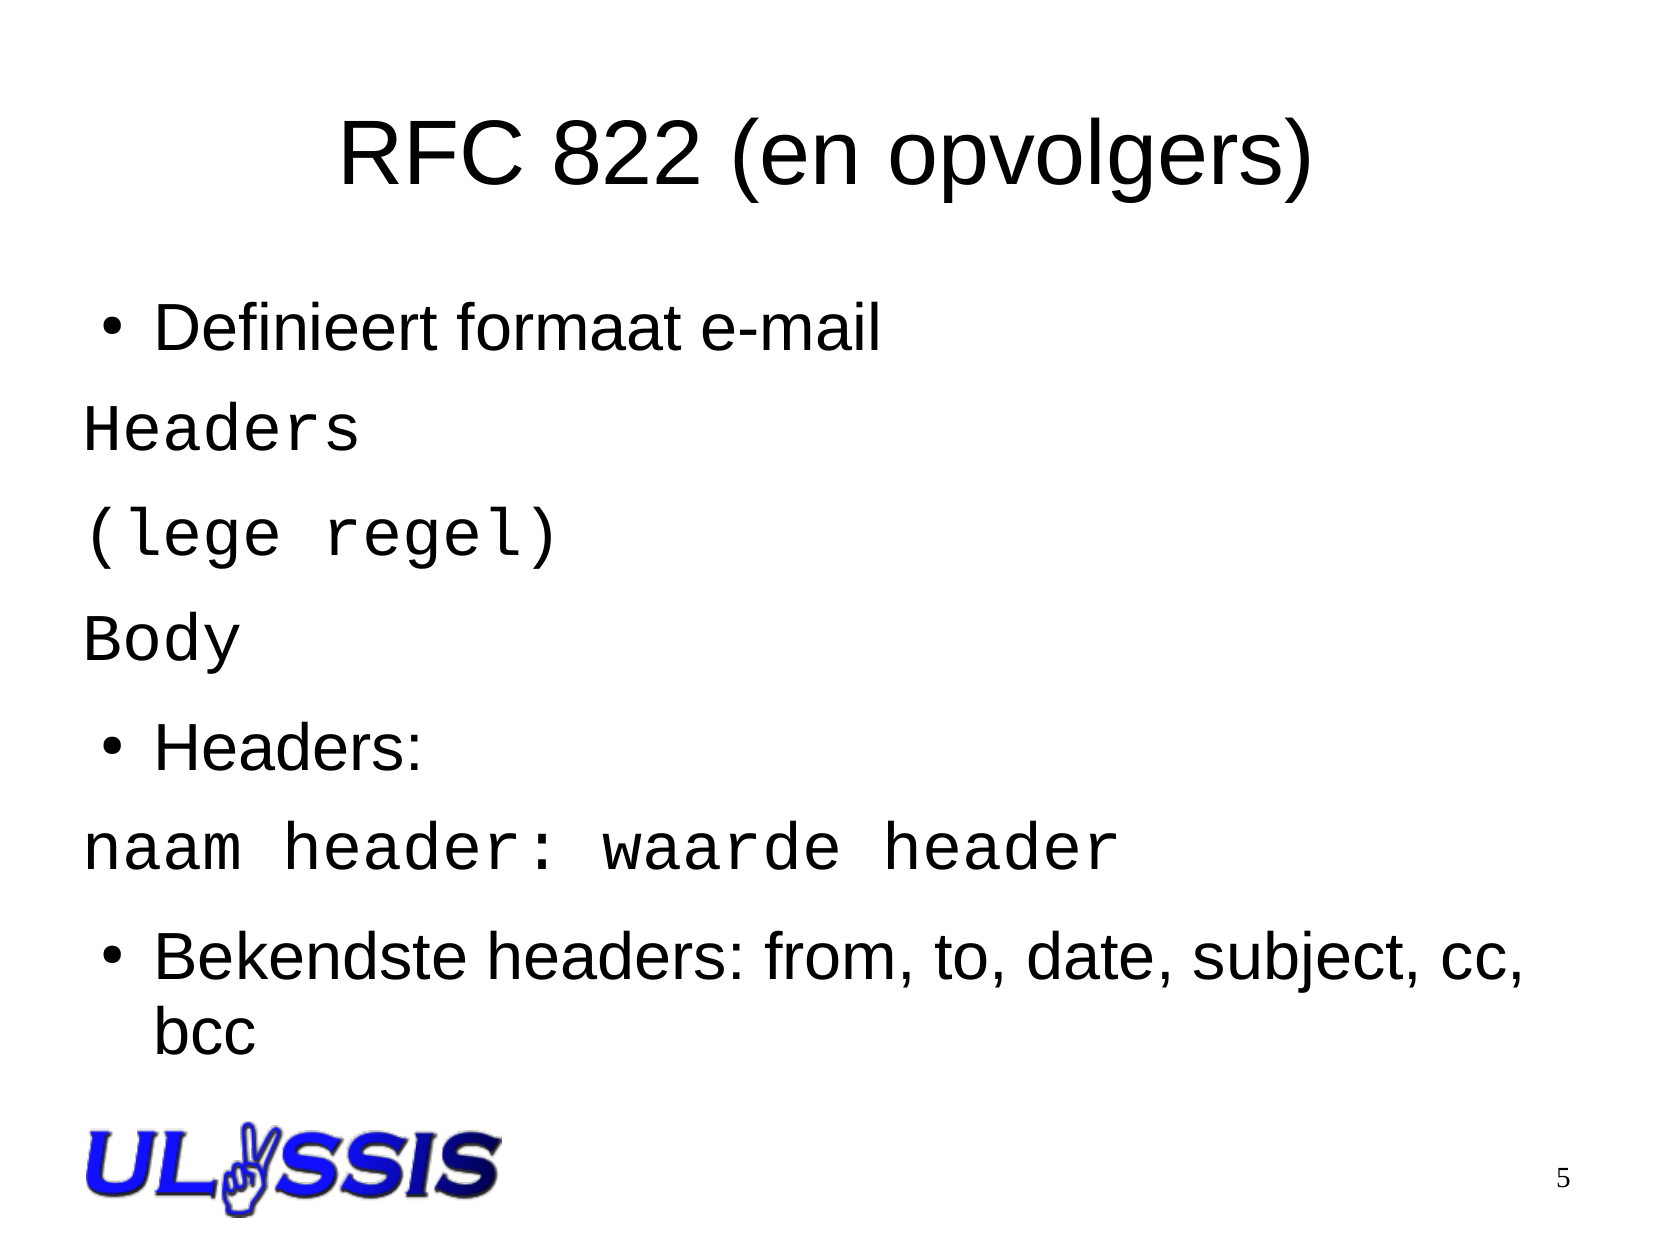

# RFC 822 (en opvolgers)
Definieert formaat e-mail
Headers
(lege regel)
Body
Headers:
naam header: waarde header
Bekendste headers: from, to, date, subject, cc, bcc
5